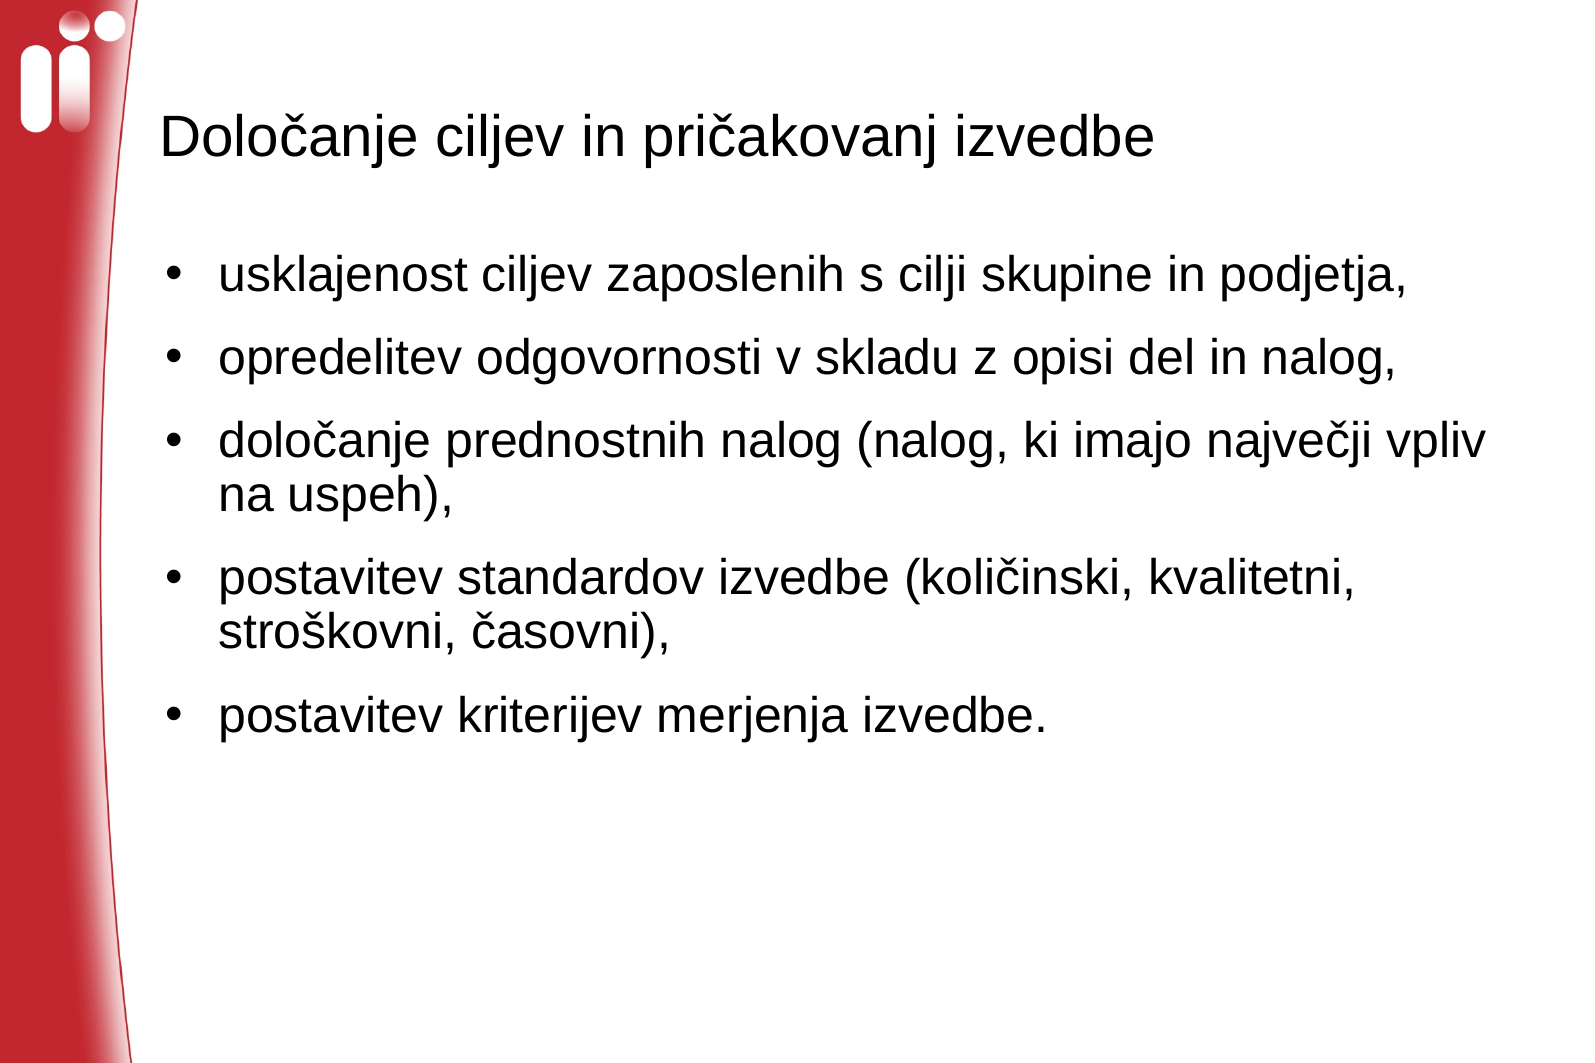

# Določanje ciljev in pričakovanj izvedbe
usklajenost ciljev zaposlenih s cilji skupine in podjetja,
opredelitev odgovornosti v skladu z opisi del in nalog,
določanje prednostnih nalog (nalog, ki imajo največji vpliv na uspeh),
postavitev standardov izvedbe (količinski, kvalitetni, stroškovni, časovni),
postavitev kriterijev merjenja izvedbe.